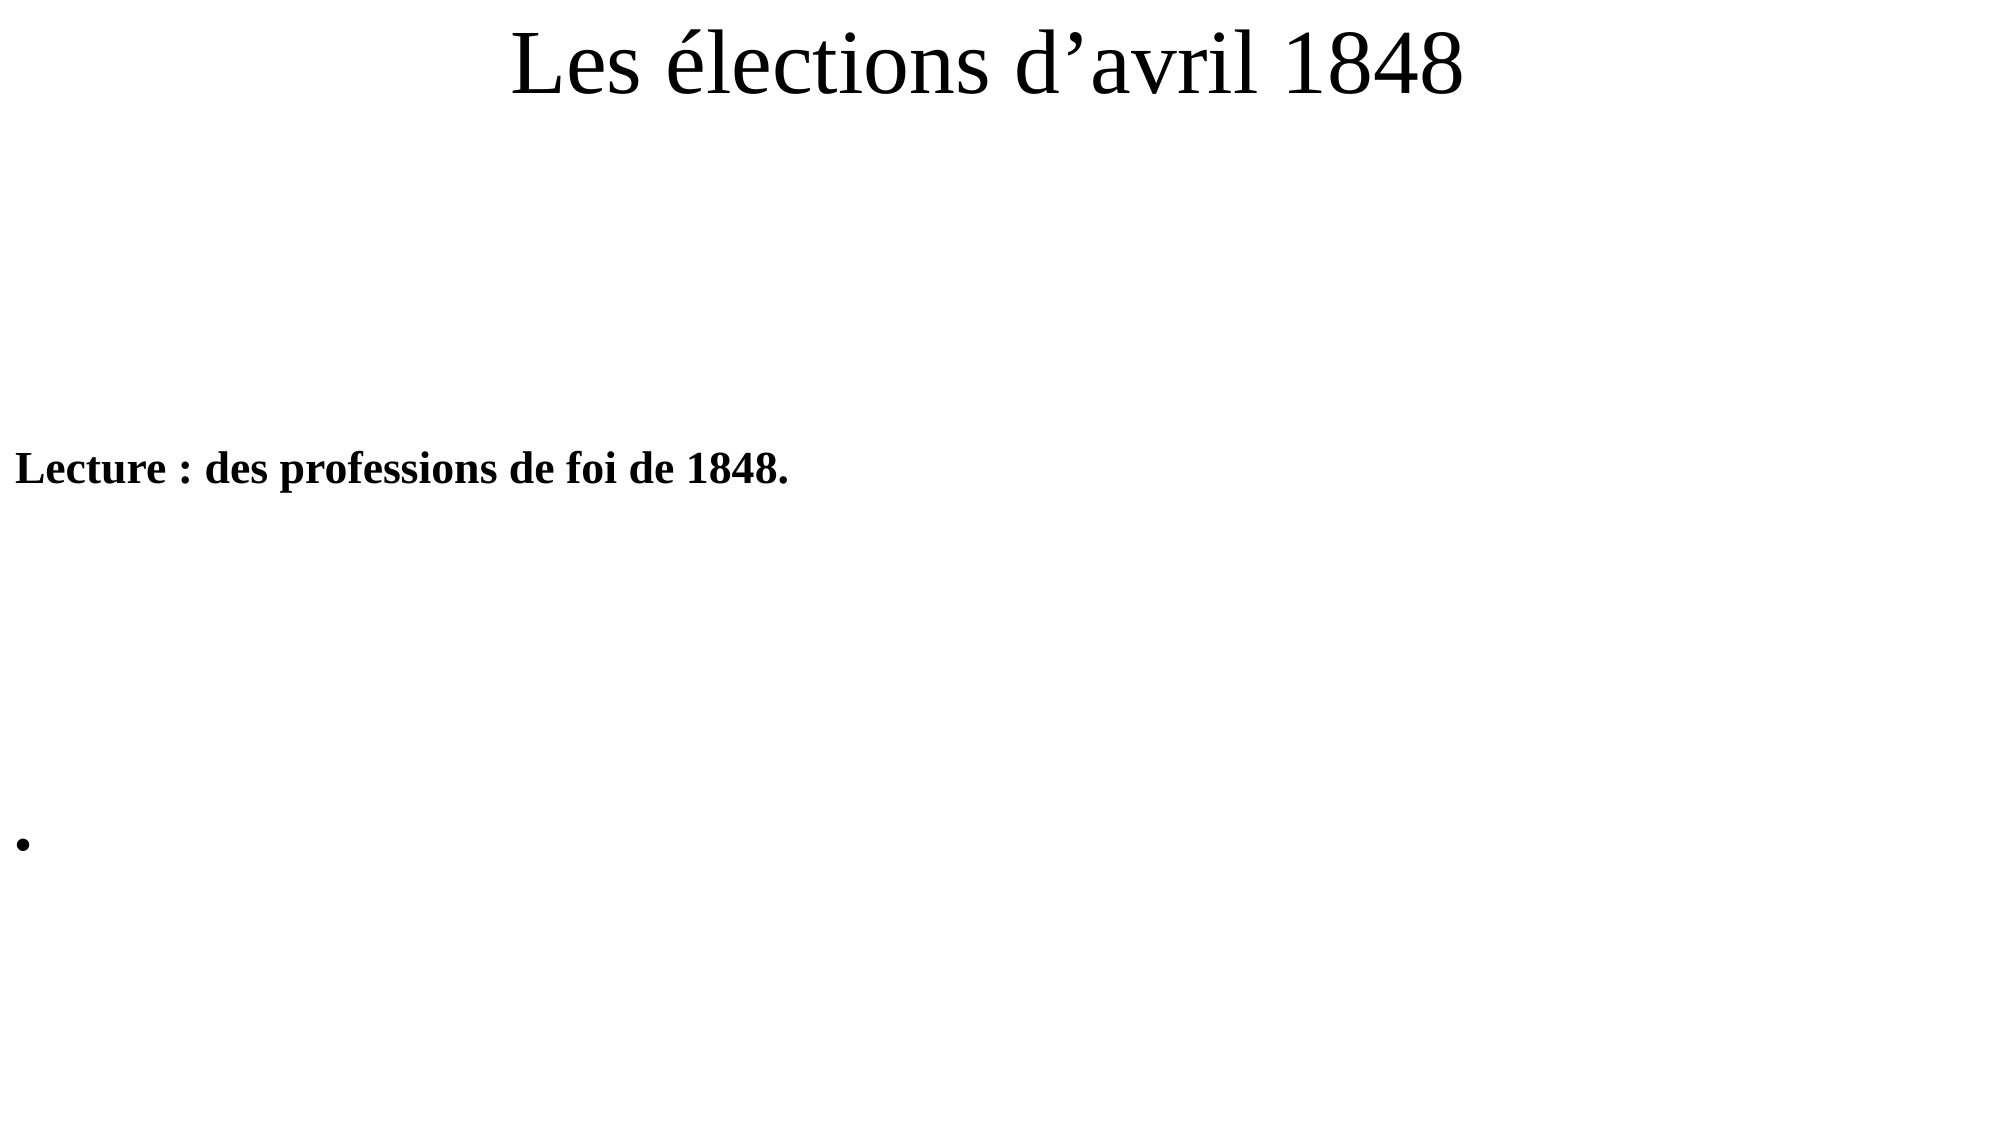

# Les élections d’avril 1848
Lecture : des professions de foi de 1848.